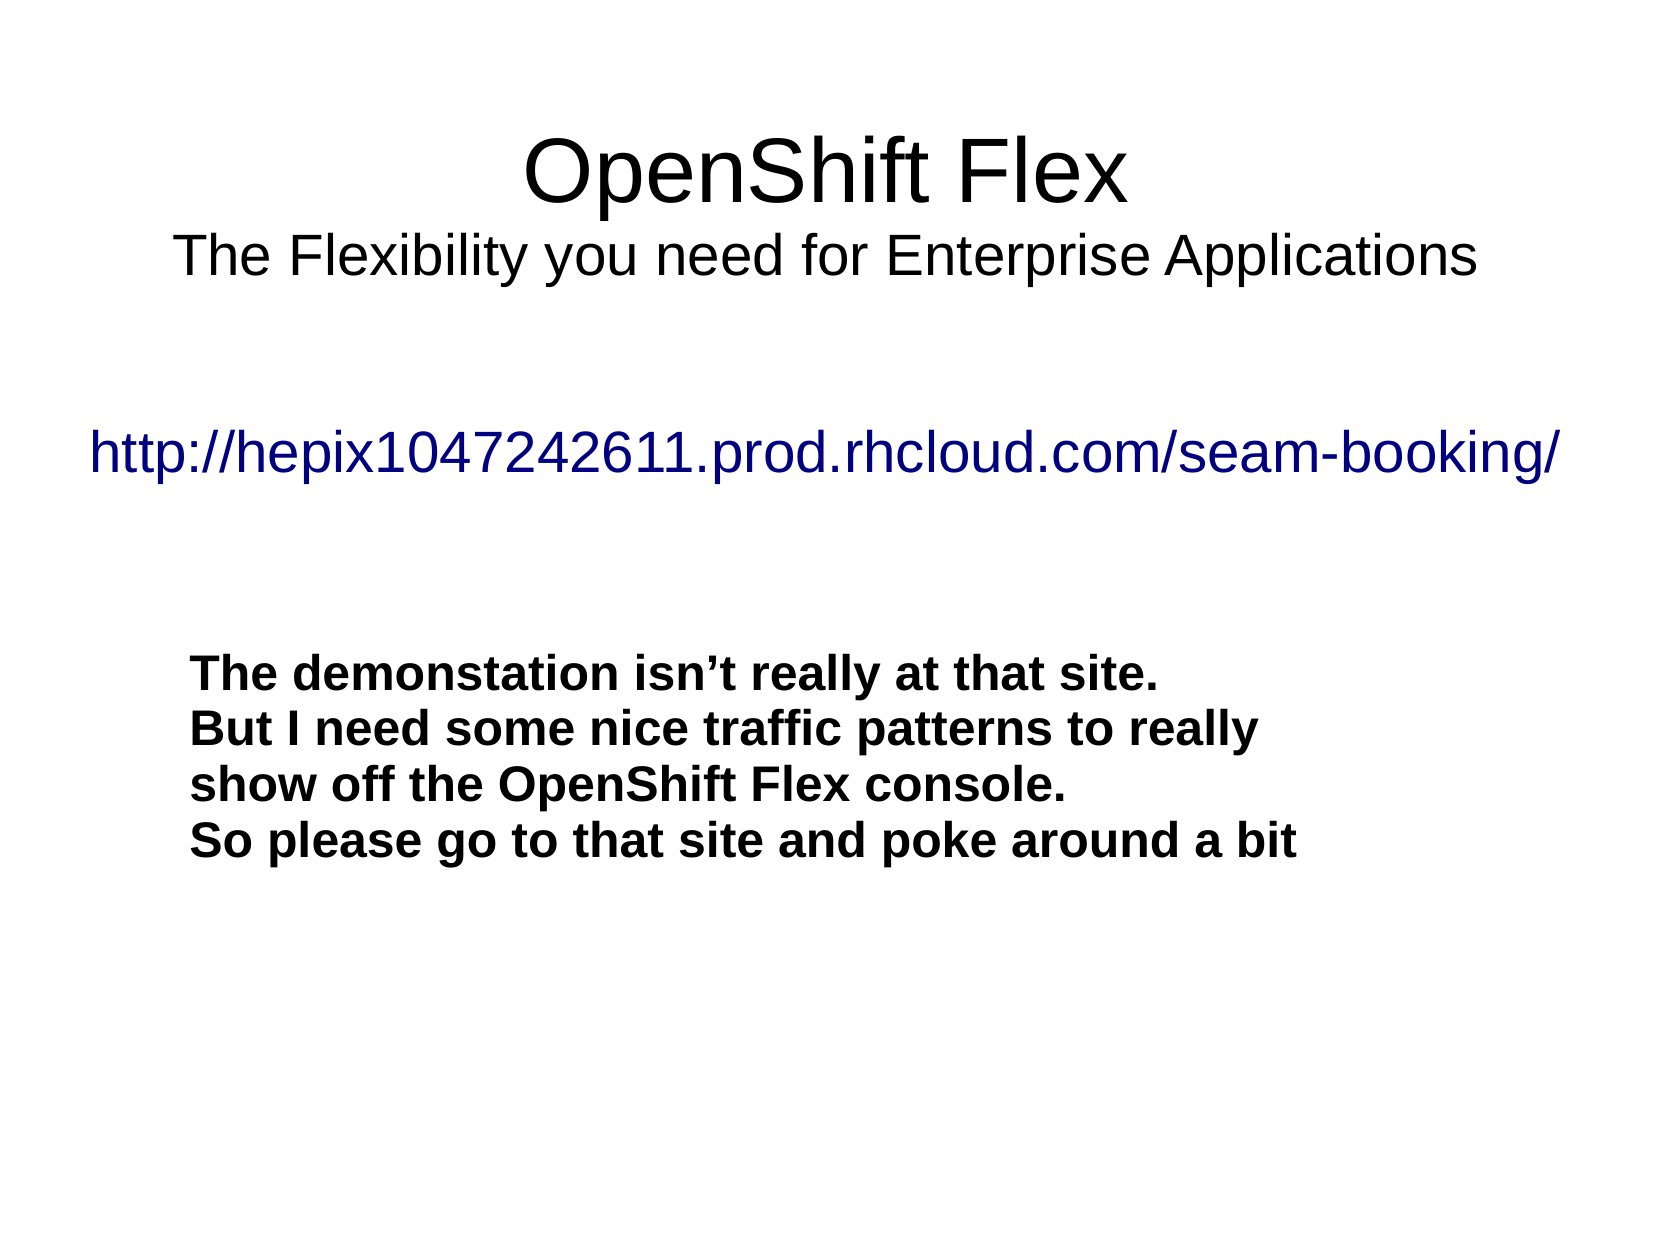

OpenShift Flex
The Flexibility you need for Enterprise Applications
http://hepix1047242611.prod.rhcloud.com/seam-booking/
The demonstation isn’t really at that site.
But I need some nice traffic patterns to really
show off the OpenShift Flex console.
So please go to that site and poke around a bit